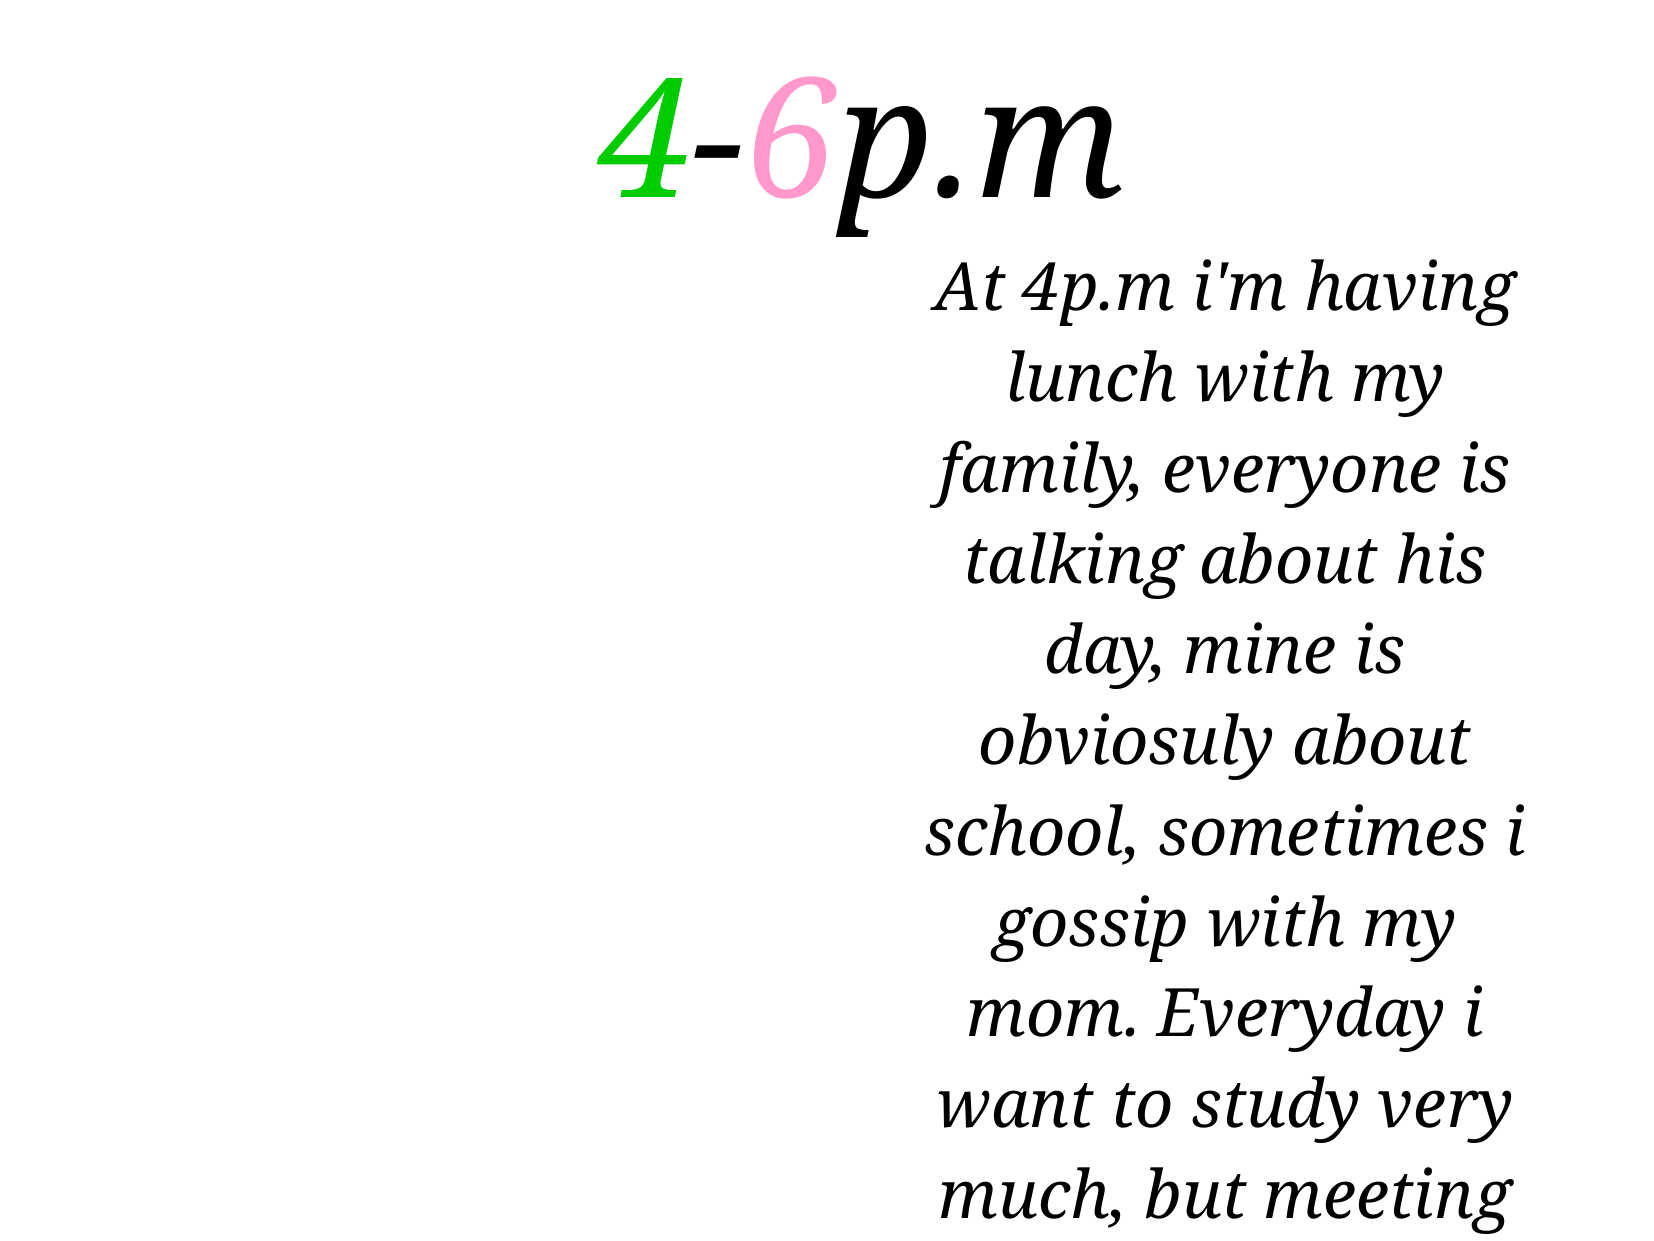

# 4-6p.m
At 4p.m i'm having lunch with my family, everyone is talking about his day, mine is obviosuly about school, sometimes i gossip with my mom. Everyday i want to study very much, but meeting with my friends is too tempting.